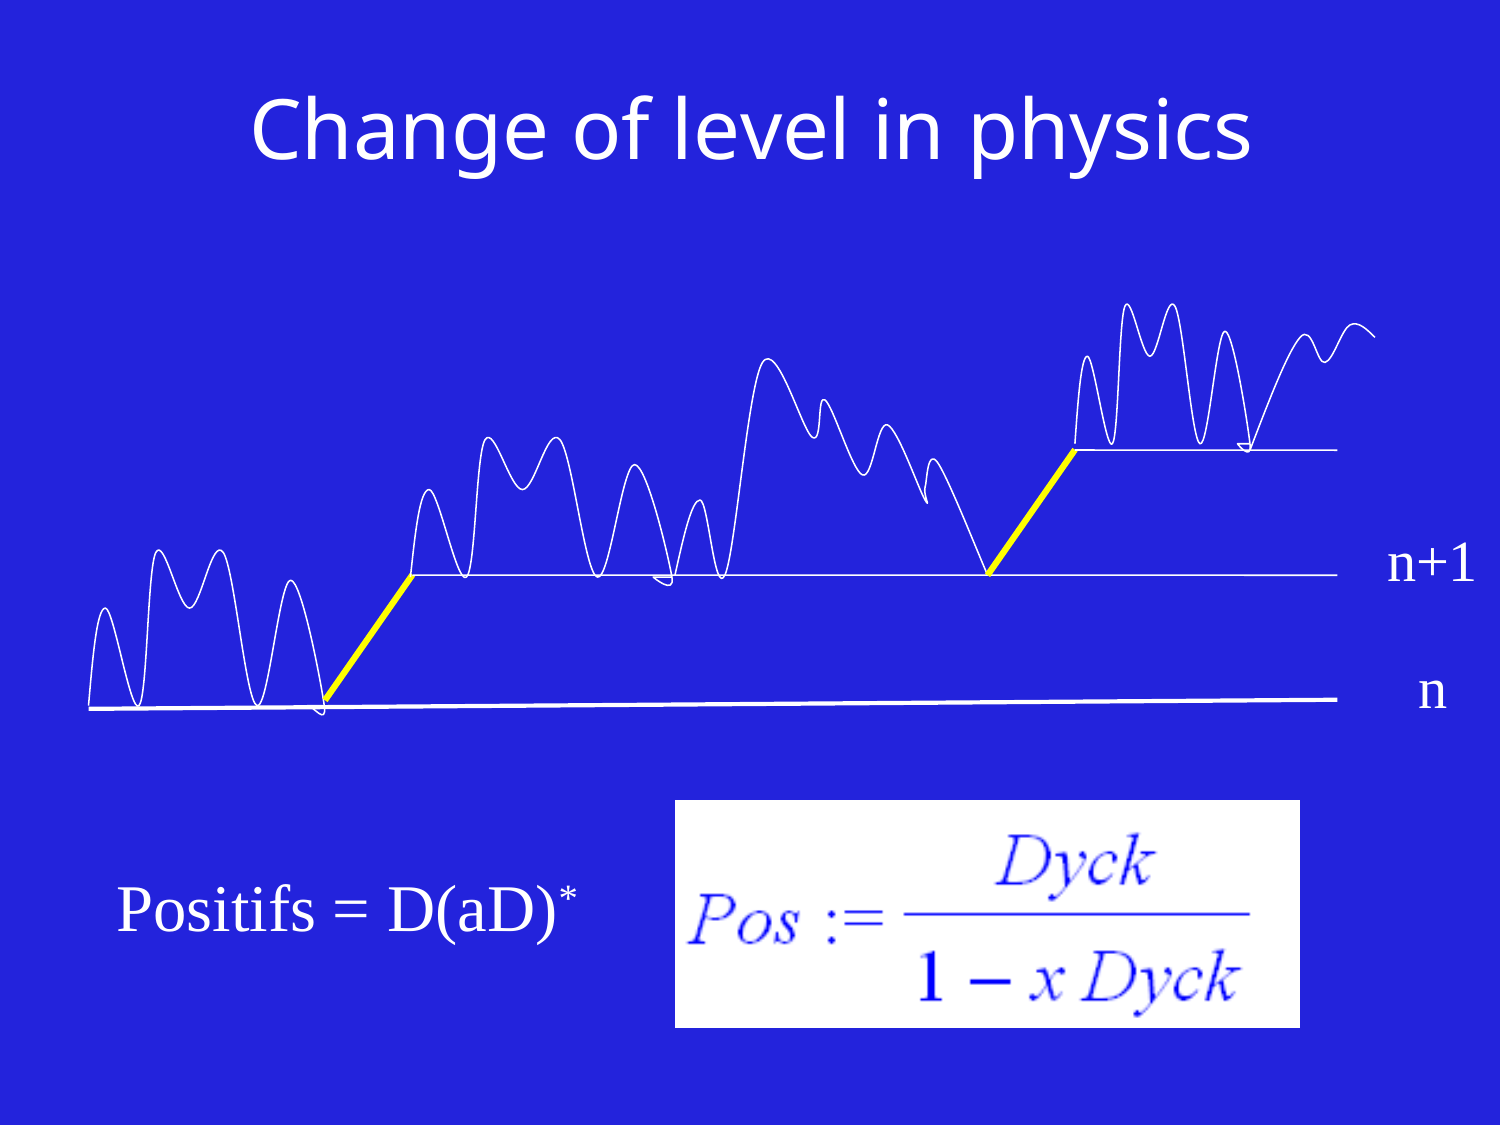

Change of level in physics
n+1
n
Positifs = D(aD)*